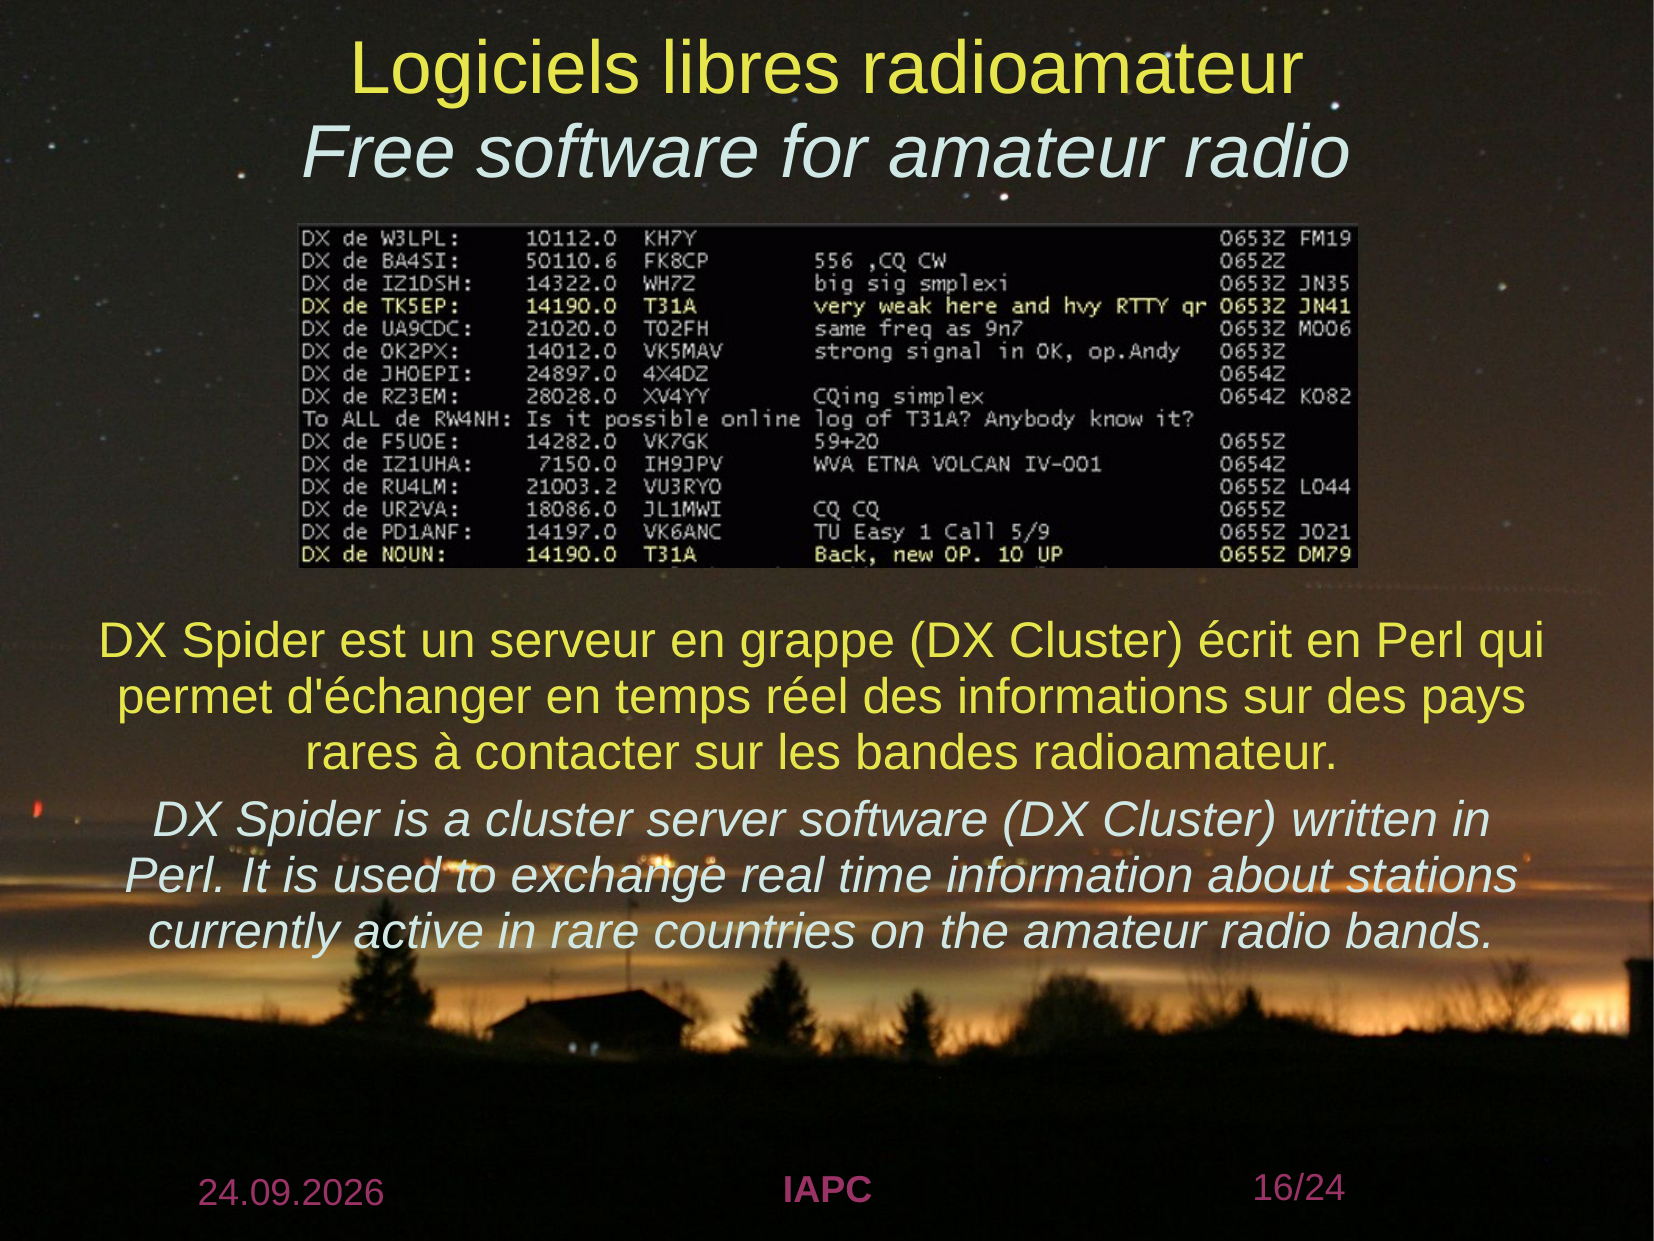

# Logiciels libres radioamateur Free software for amateur radio
DX Spider est un serveur en grappe (DX Cluster) écrit en Perl qui permet d'échanger en temps réel des informations sur des pays rares à contacter sur les bandes radioamateur.
DX Spider is a cluster server software (DX Cluster) written in Perl. It is used to exchange real time information about stations currently active in rare countries on the amateur radio bands.